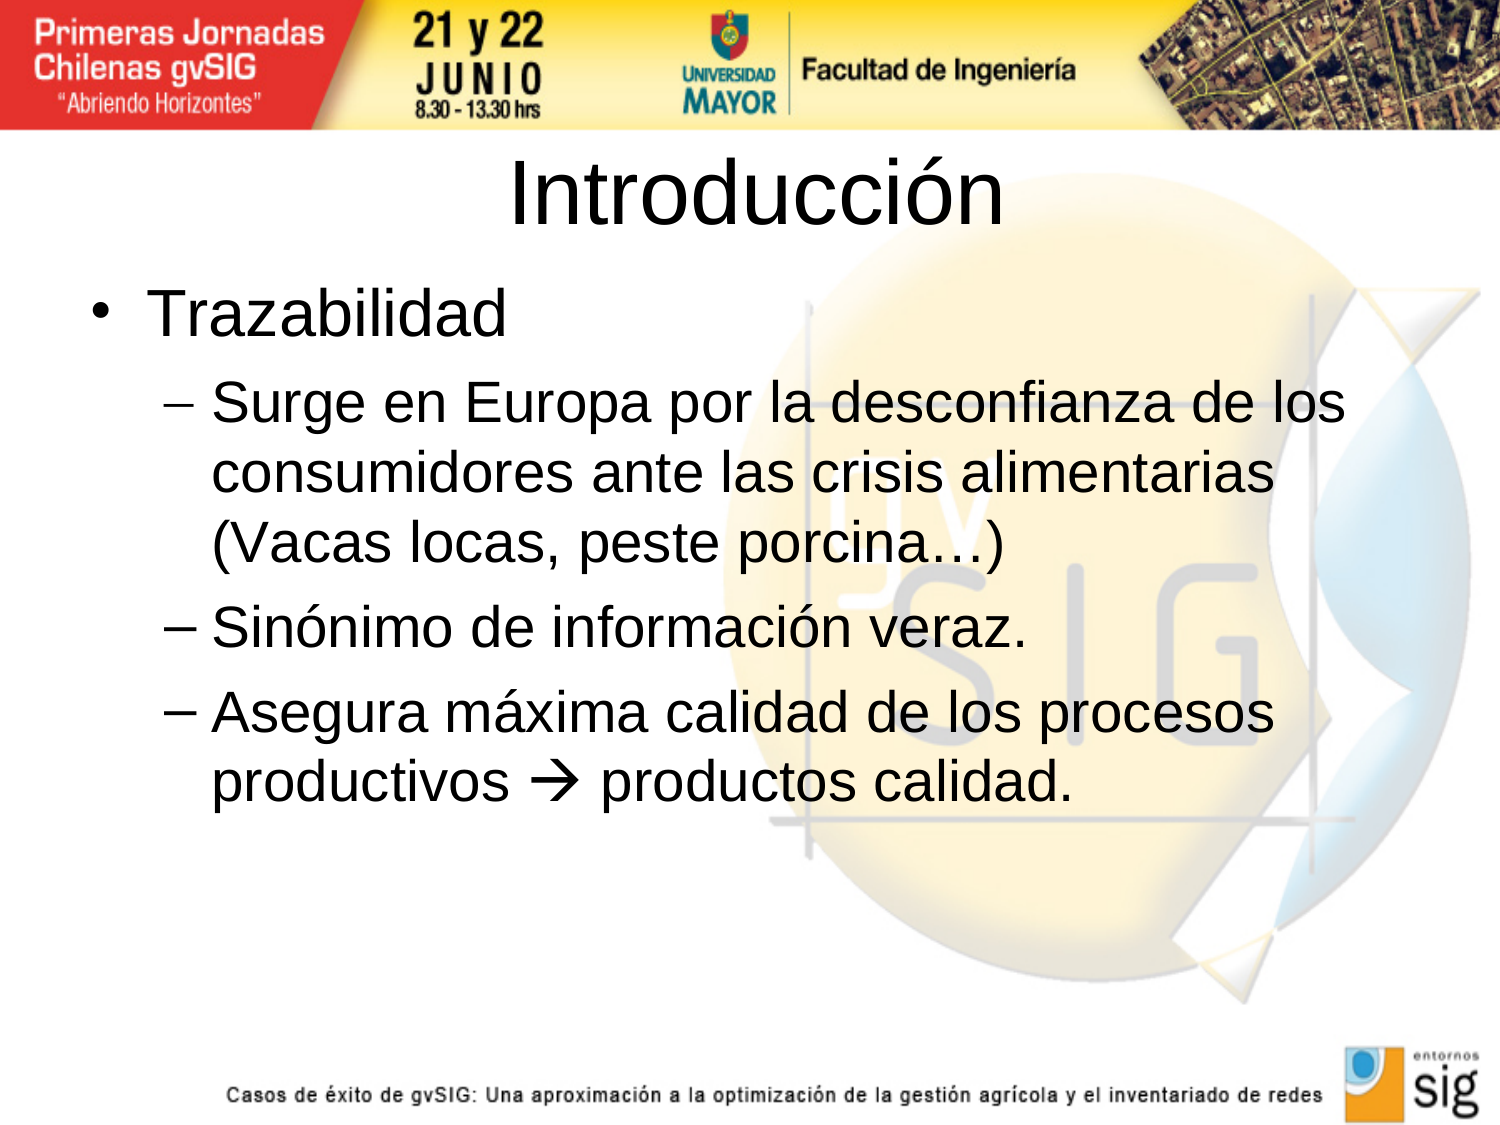

# Introducción
Trazabilidad
Surge en Europa por la desconfianza de los consumidores ante las crisis alimentarias (Vacas locas, peste porcina…)
Sinónimo de información veraz.
Asegura máxima calidad de los procesos productivos  productos calidad.